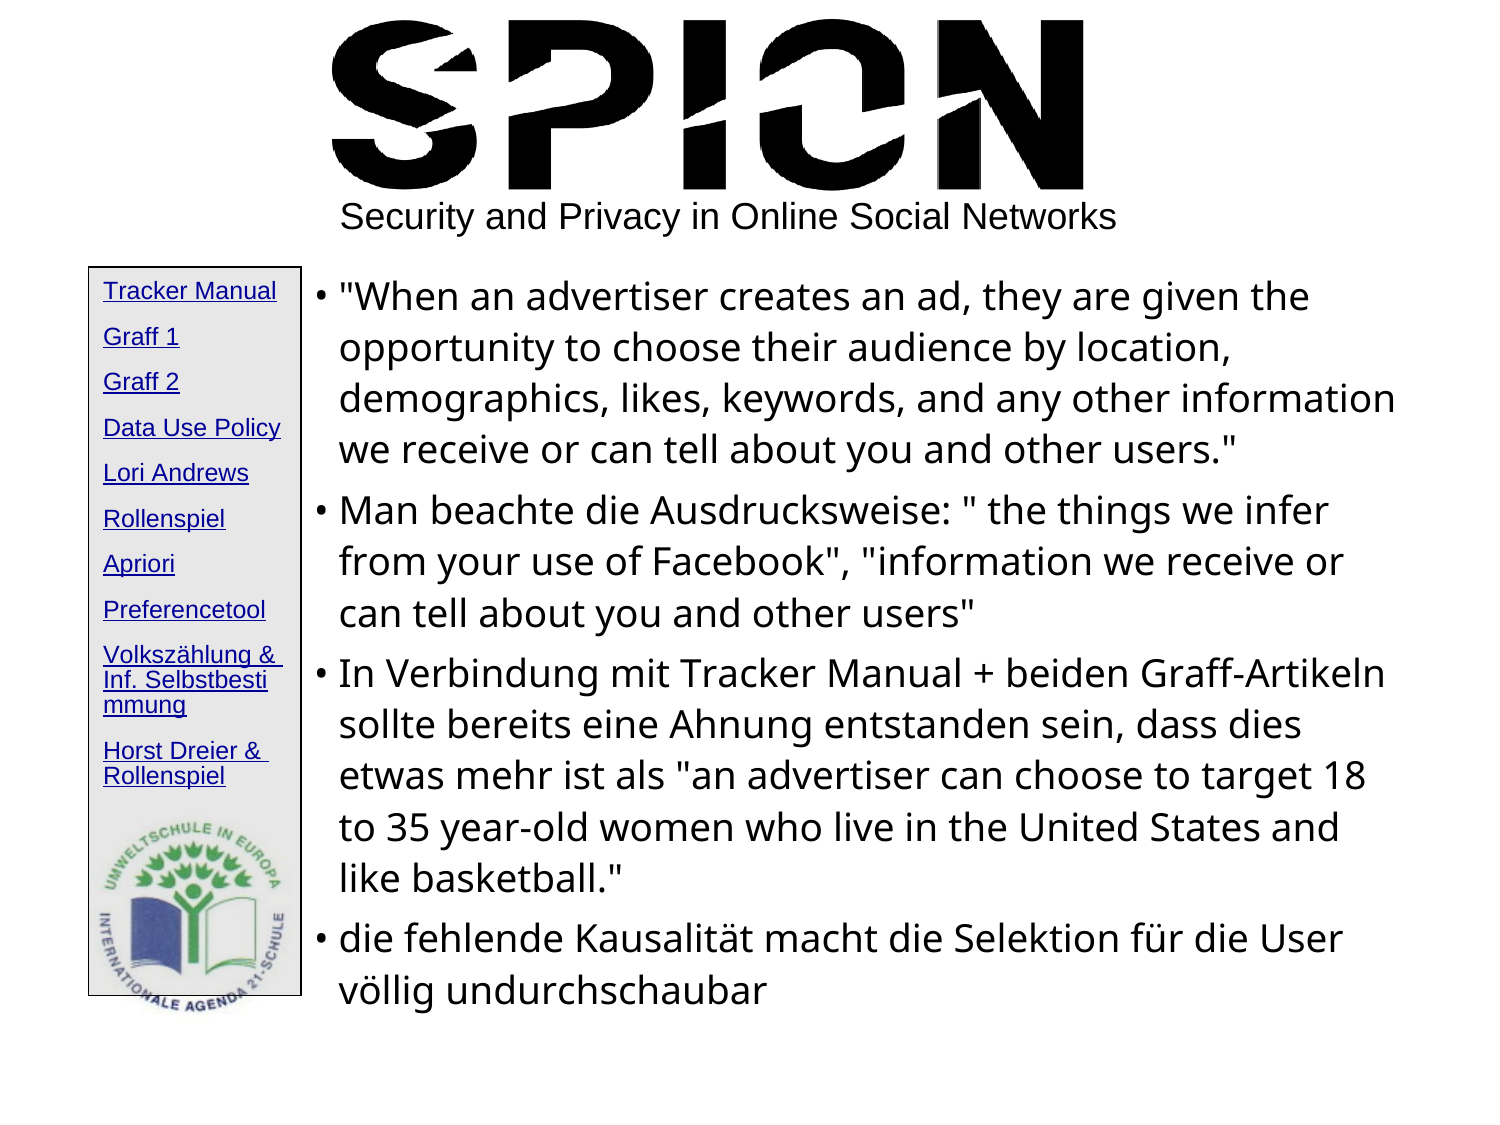

# "When an advertiser creates an ad, they are given the opportunity to choose their audience by location, demographics, likes, keywords, and any other information we receive or can tell about you and other users."
Man beachte die Ausdrucksweise: " the things we infer from your use of Facebook", "information we receive or can tell about you and other users"
In Verbindung mit Tracker Manual + beiden Graff-Artikeln sollte bereits eine Ahnung entstanden sein, dass dies etwas mehr ist als "an advertiser can choose to target 18 to 35 year-old women who live in the United States and like basketball."
die fehlende Kausalität macht die Selektion für die User völlig undurchschaubar